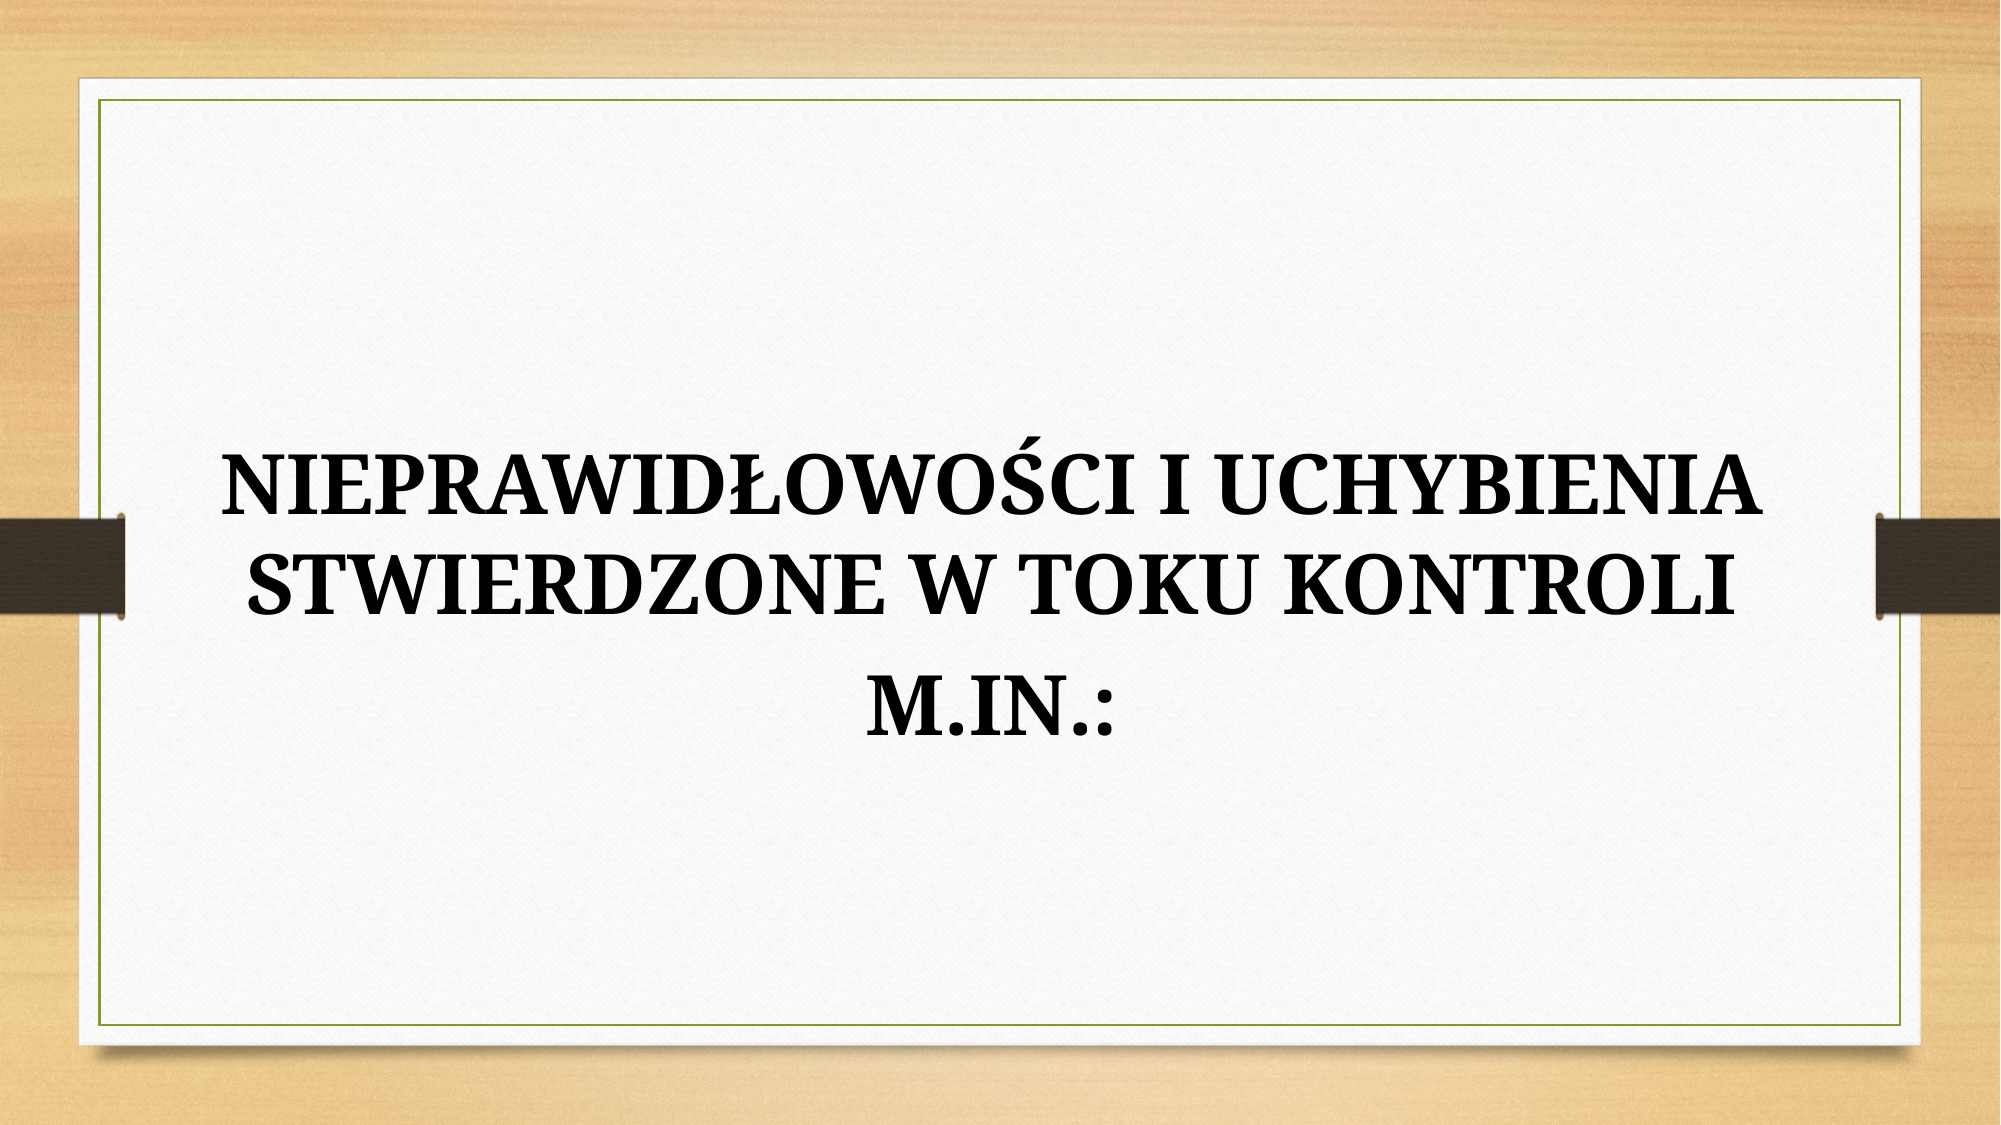

# NIEPRAWIDŁOWOŚCI I UCHYBIENIA STWIERDZONE W TOKU KONTROLI
M.IN.: